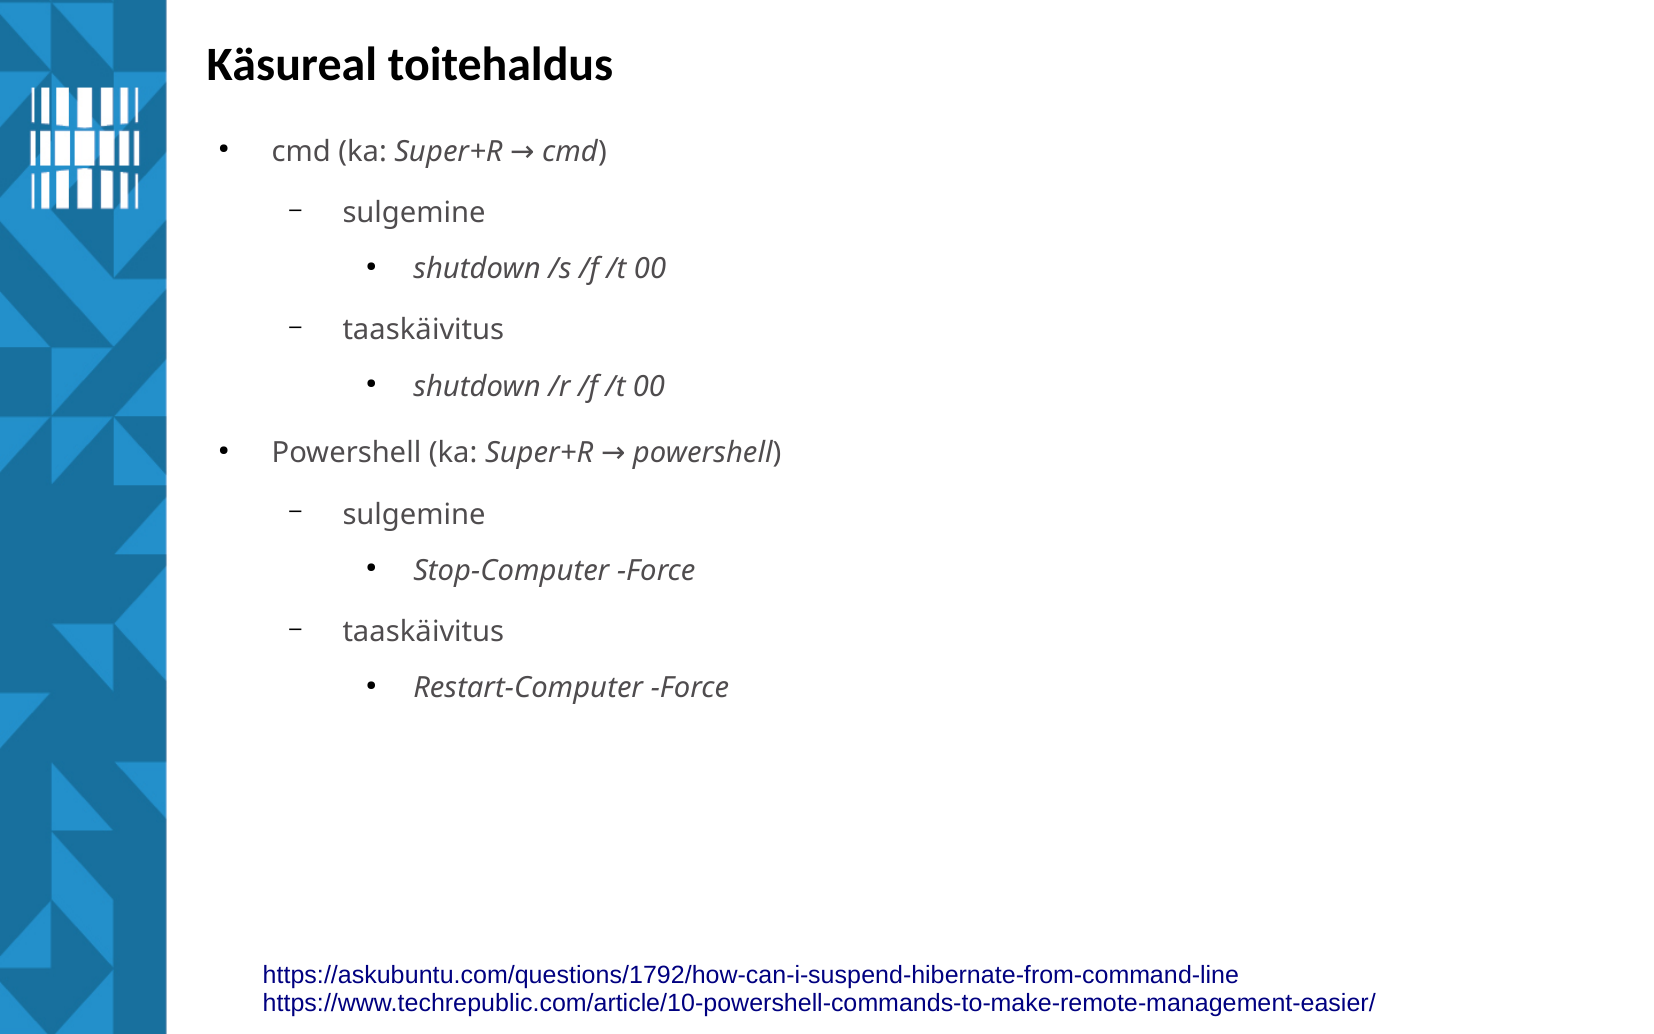

# Käsureal toitehaldus
cmd (ka: Super+R → cmd)
sulgemine
shutdown /s /f /t 00
taaskäivitus
shutdown /r /f /t 00
Powershell (ka: Super+R → powershell)
sulgemine
Stop-Computer -Force
taaskäivitus
Restart-Computer -Force
https://askubuntu.com/questions/1792/how-can-i-suspend-hibernate-from-command-line
https://www.techrepublic.com/article/10-powershell-commands-to-make-remote-management-easier/